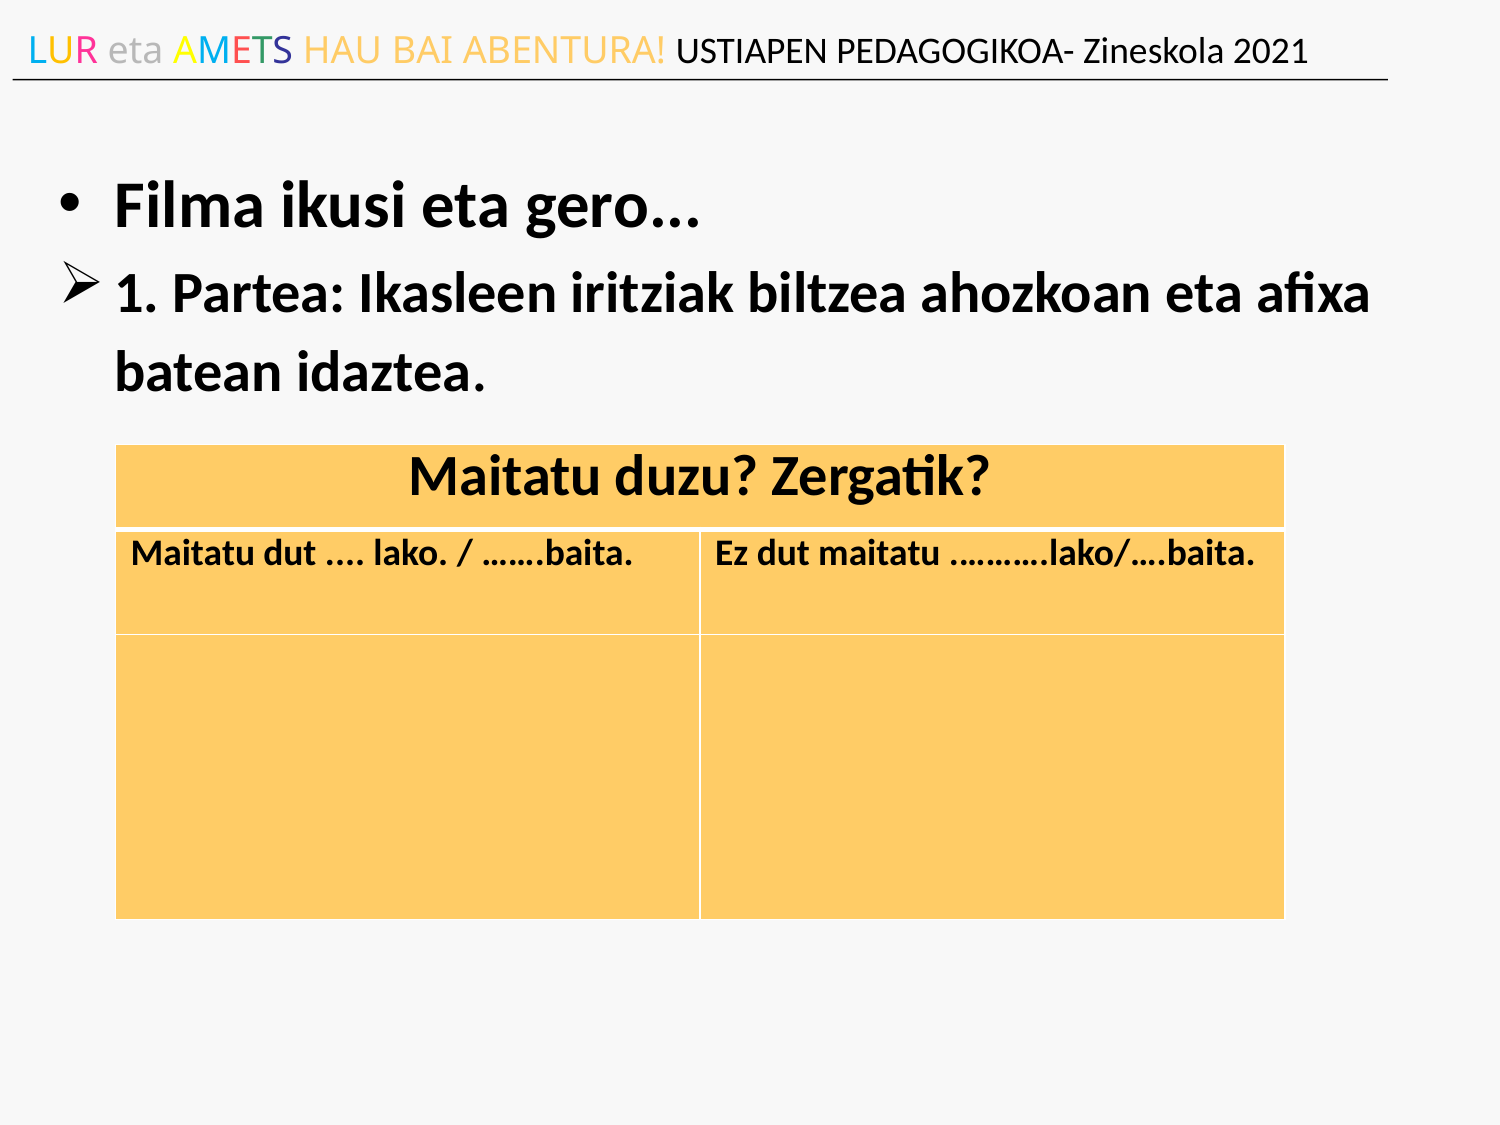

LUR eta AMETS HAU BAI ABENTURA! USTIAPEN PEDAGOGIKOA- Zineskola 2021
# Filma ikusi eta gero...
1. Partea: Ikasleen iritziak biltzea ahozkoan eta afixa batean idaztea.
| Maitatu duzu? Zergatik? | |
| --- | --- |
| Maitatu dut .... lako. / …….baita. | Ez dut maitatu .……….lako/….baita. |
| | |